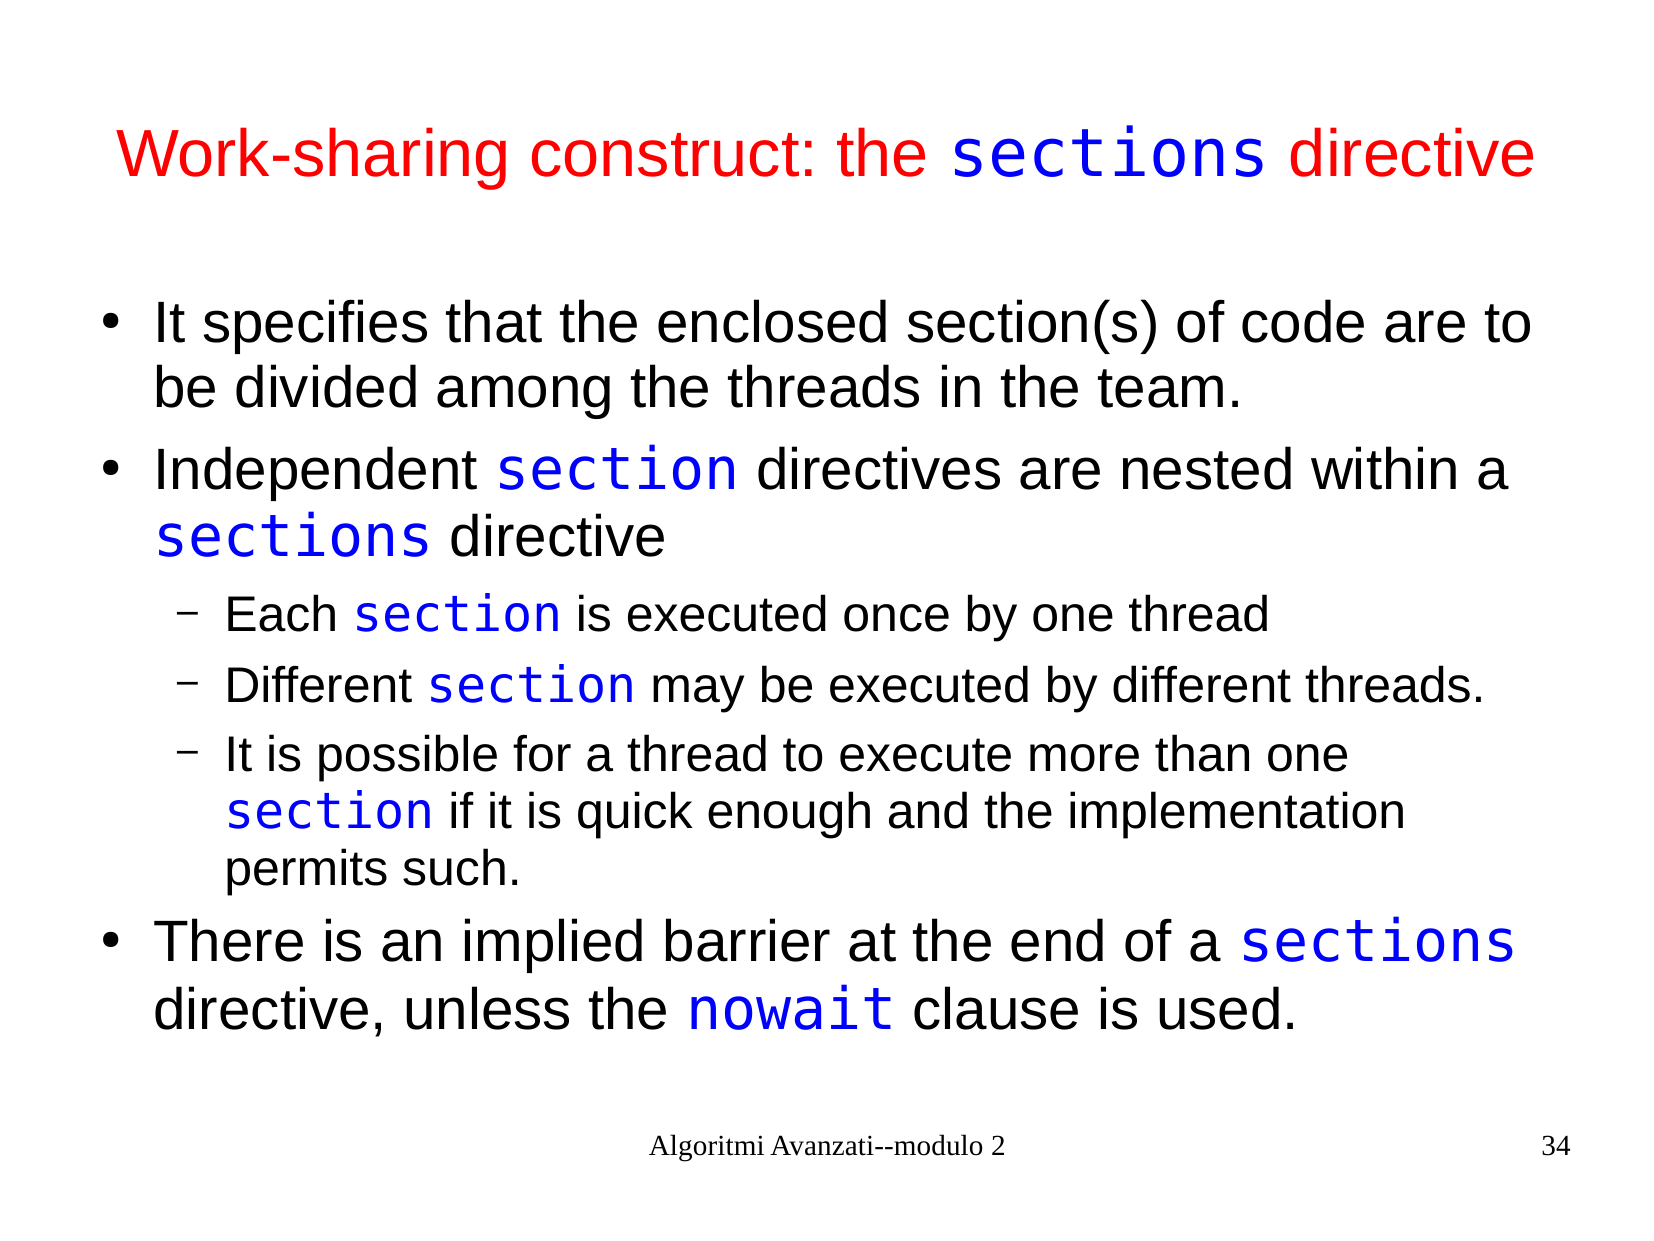

# Work-sharing construct: the sections directive
It specifies that the enclosed section(s) of code are to be divided among the threads in the team.
Independent section directives are nested within a sections directive
Each section is executed once by one thread
Different section may be executed by different threads.
It is possible for a thread to execute more than one section if it is quick enough and the implementation permits such.
There is an implied barrier at the end of a sections directive, unless the nowait clause is used.
Algoritmi Avanzati--modulo 2
34